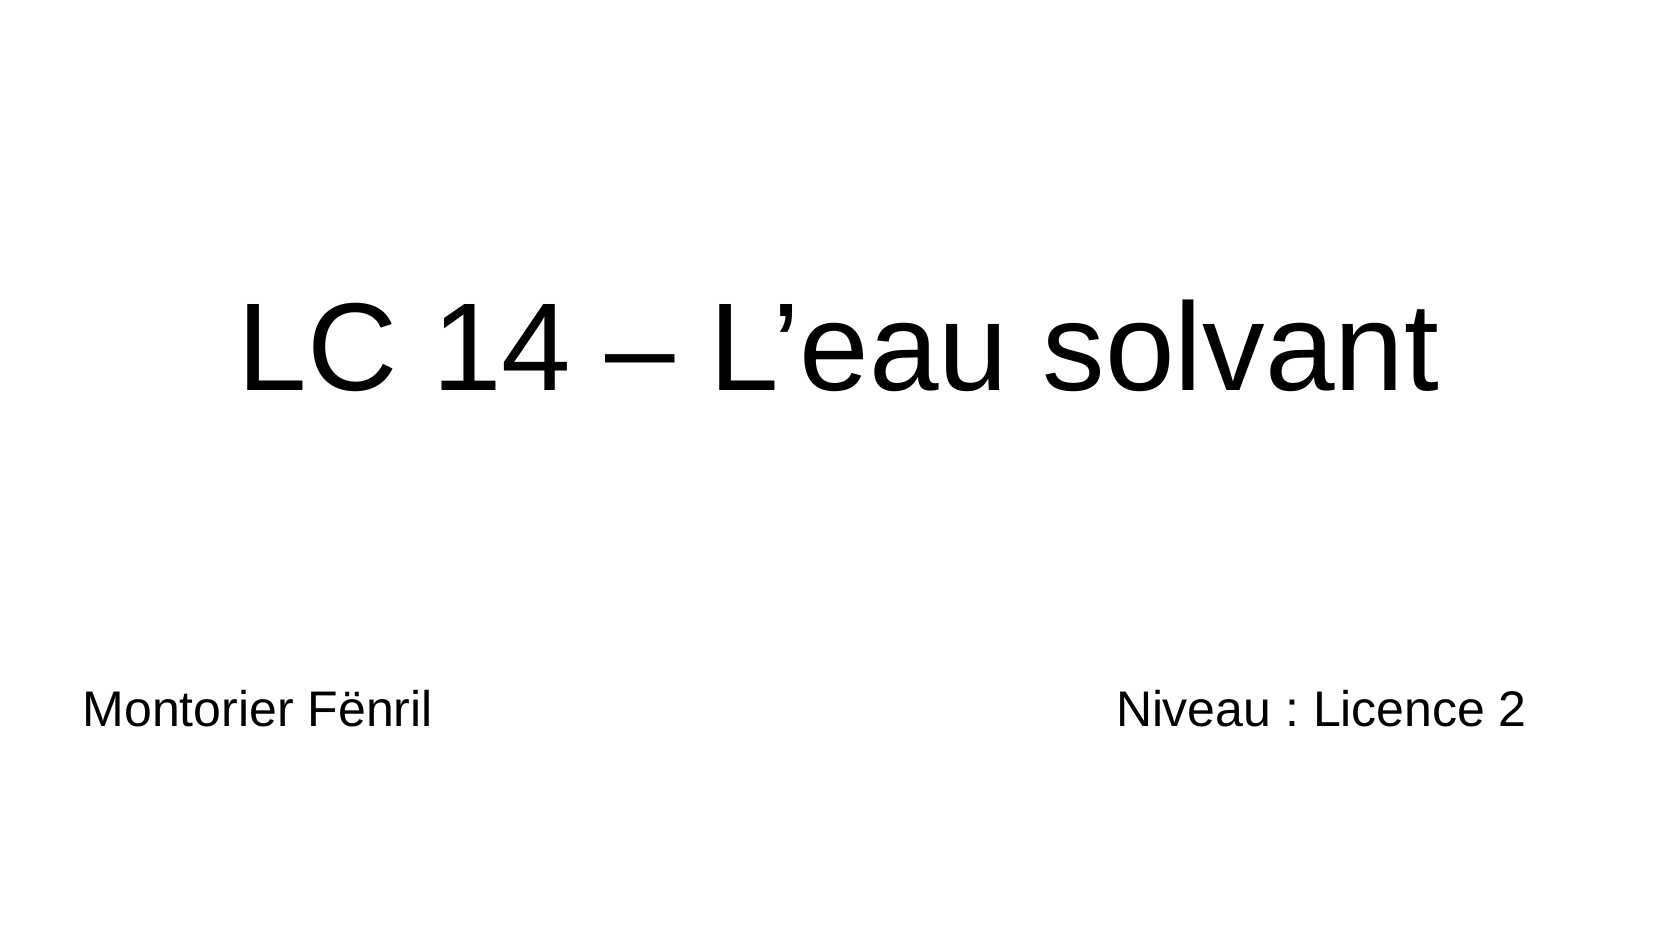

# LC 14 – L’eau solvant
Montorier Fënril										Niveau : Licence 2